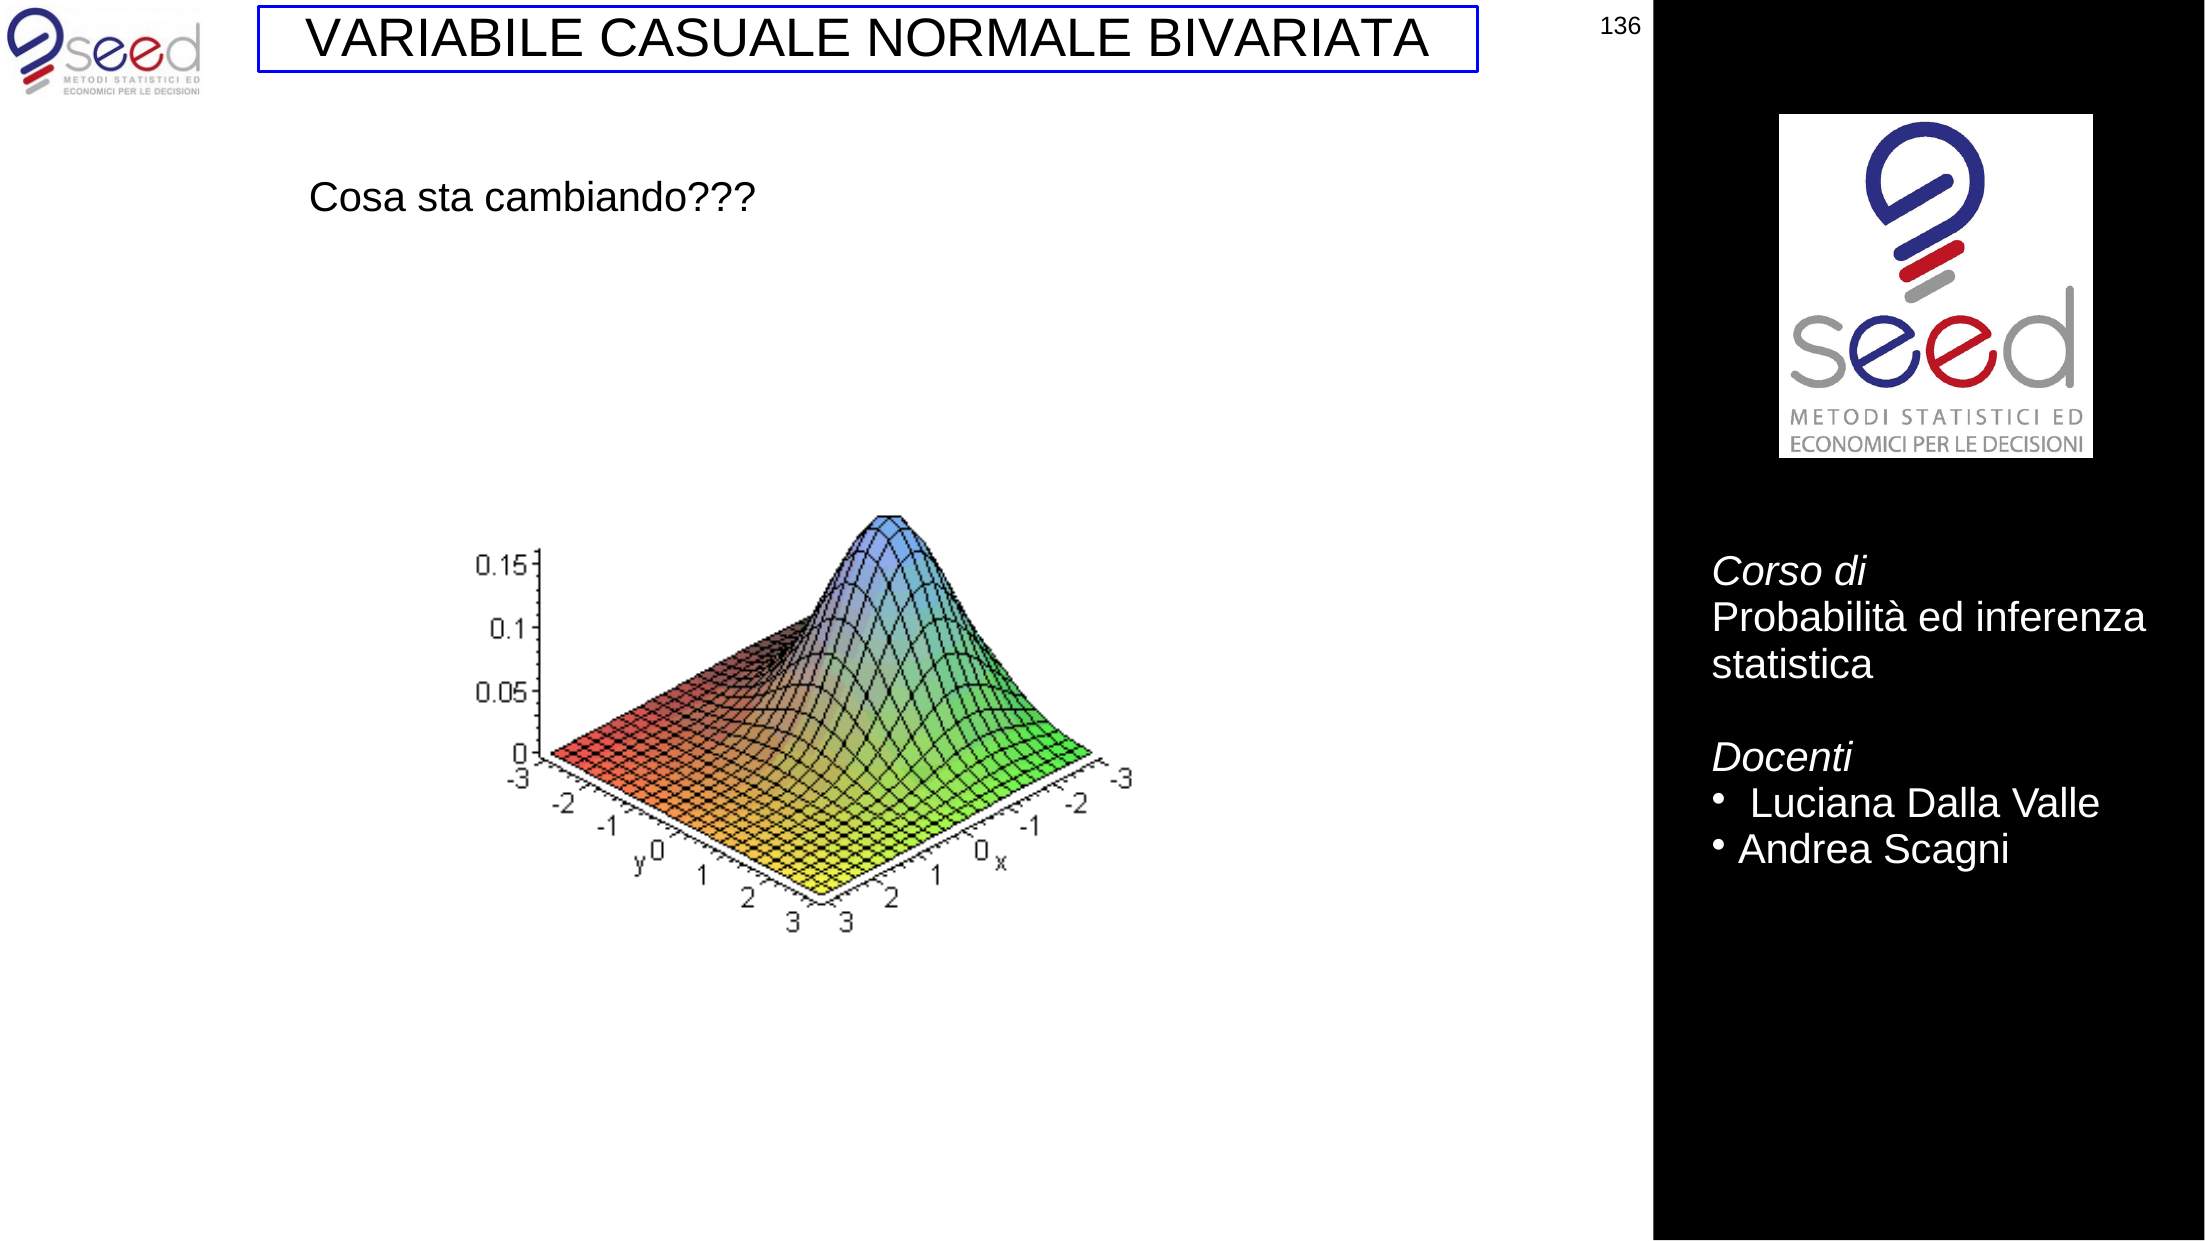

VARIABILE CASUALE NORMALE BIVARIATA
Cosa sta cambiando???